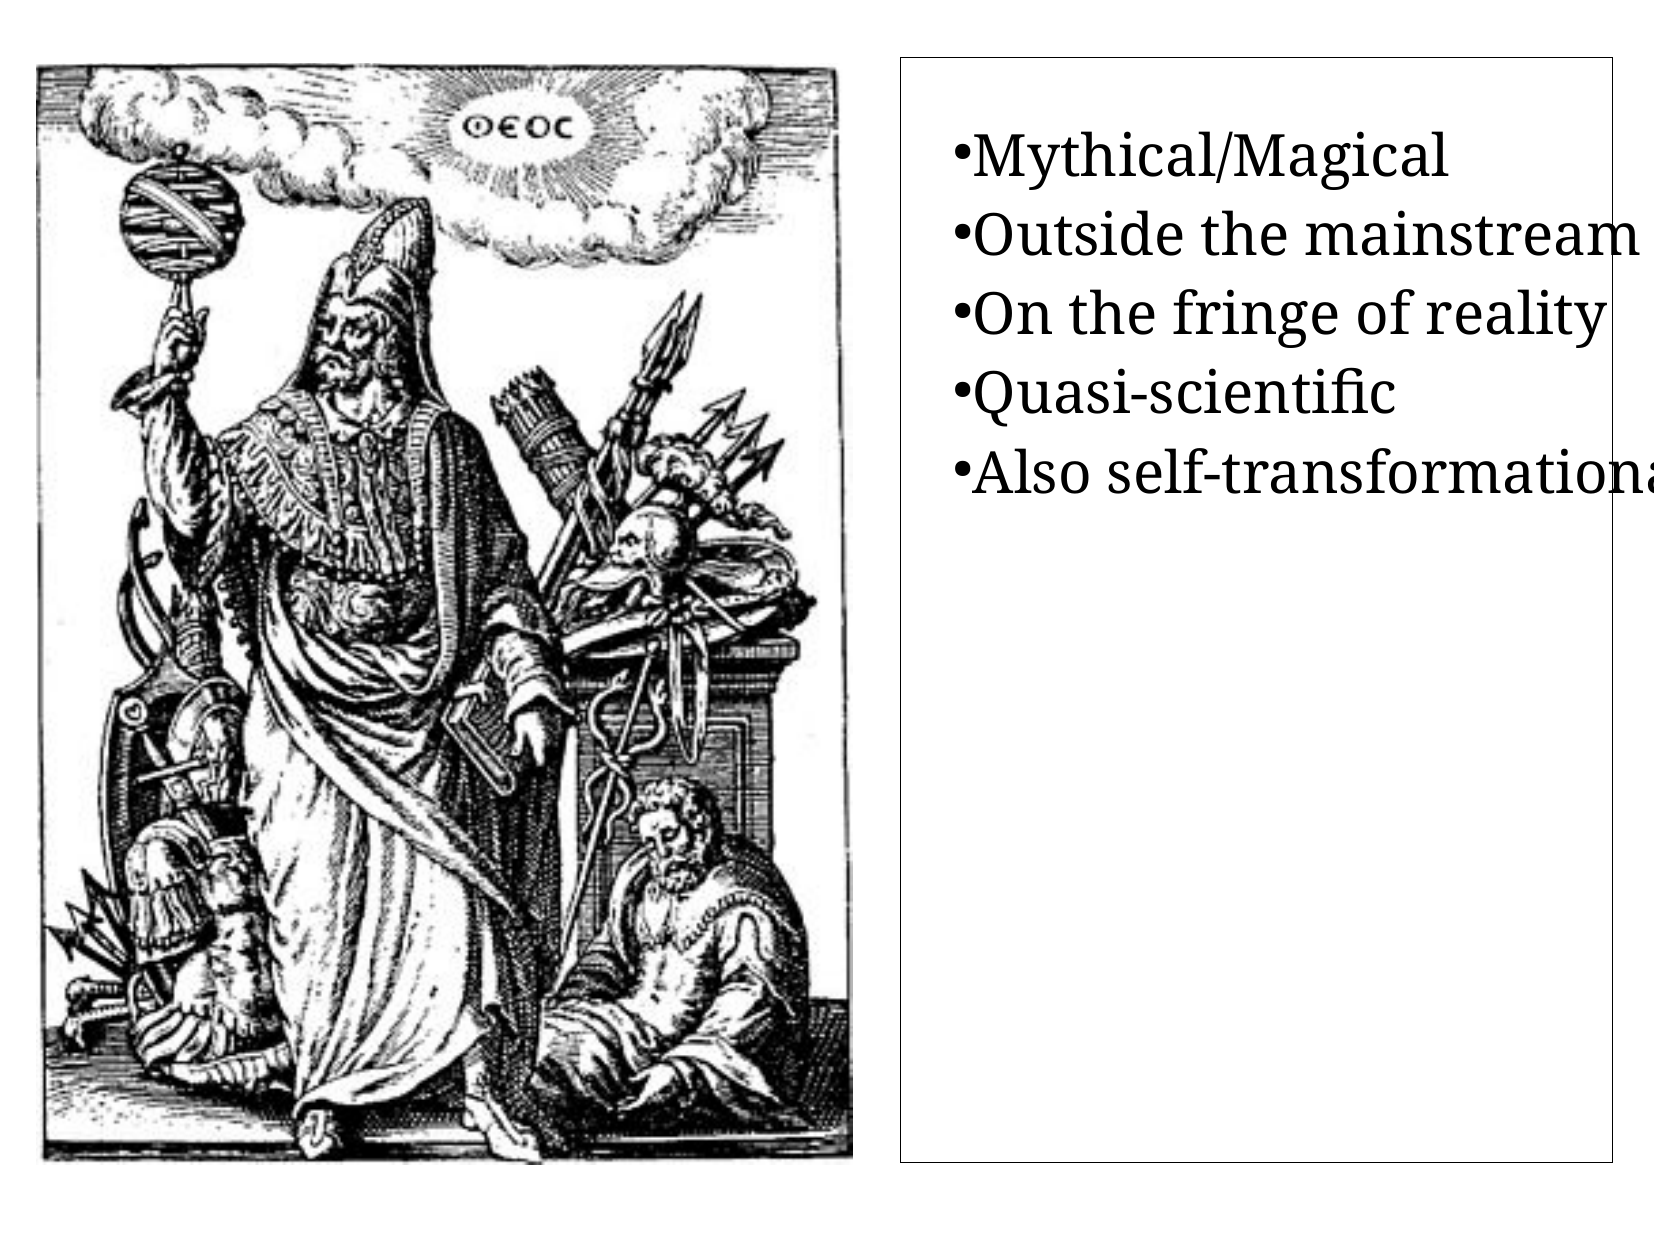

Mythical/Magical
Outside the mainstream
On the fringe of reality
Quasi-scientific
Also self-transformational